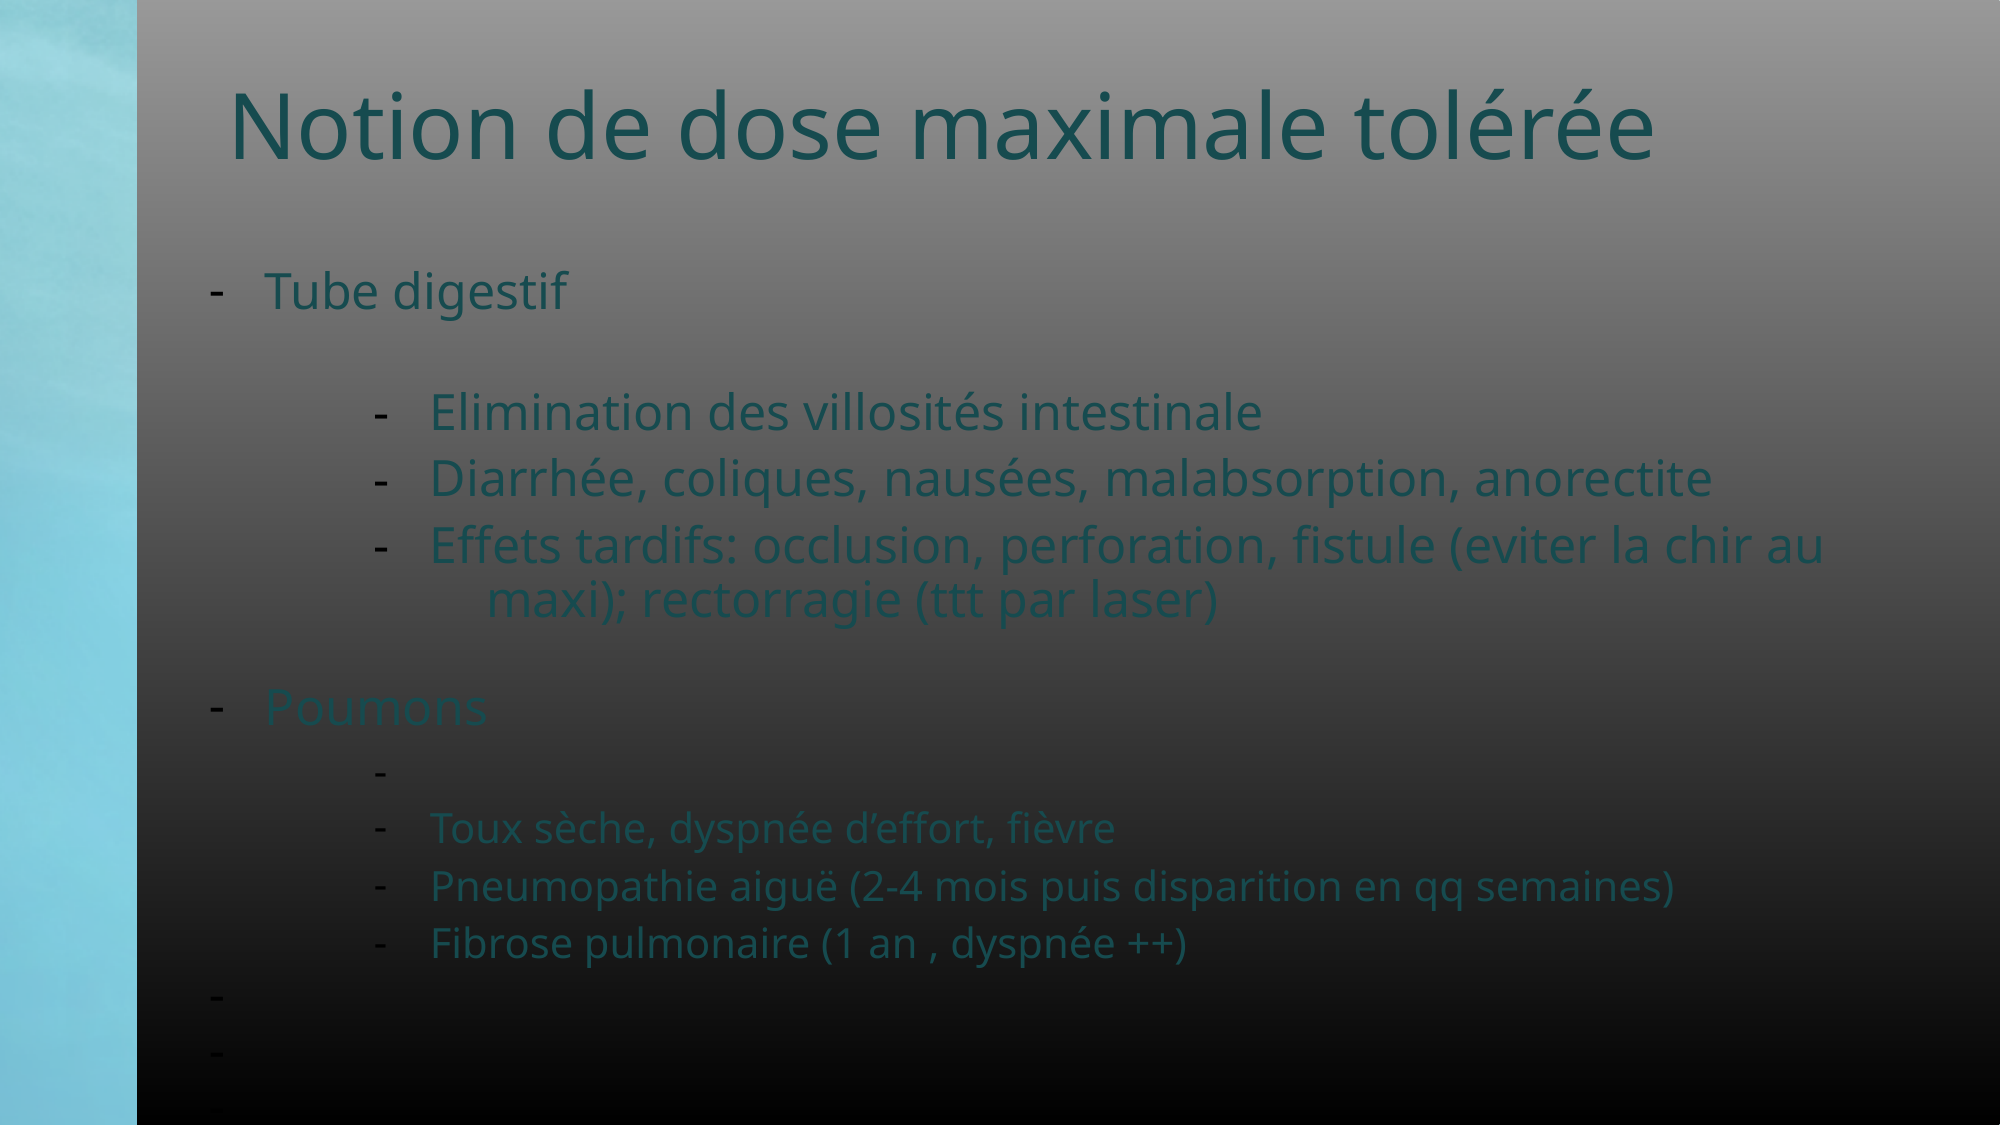

# Notion de dose maximale tolérée
Tube digestif
Elimination des villosités intestinale
Diarrhée, coliques, nausées, malabsorption, anorectite
Effets tardifs: occlusion, perforation, fistule (eviter la chir au maxi); rectorragie (ttt par laser)
Poumons
Toux sèche, dyspnée d’effort, fièvre
Pneumopathie aiguë (2-4 mois puis disparition en qq semaines)
Fibrose pulmonaire (1 an , dyspnée ++)